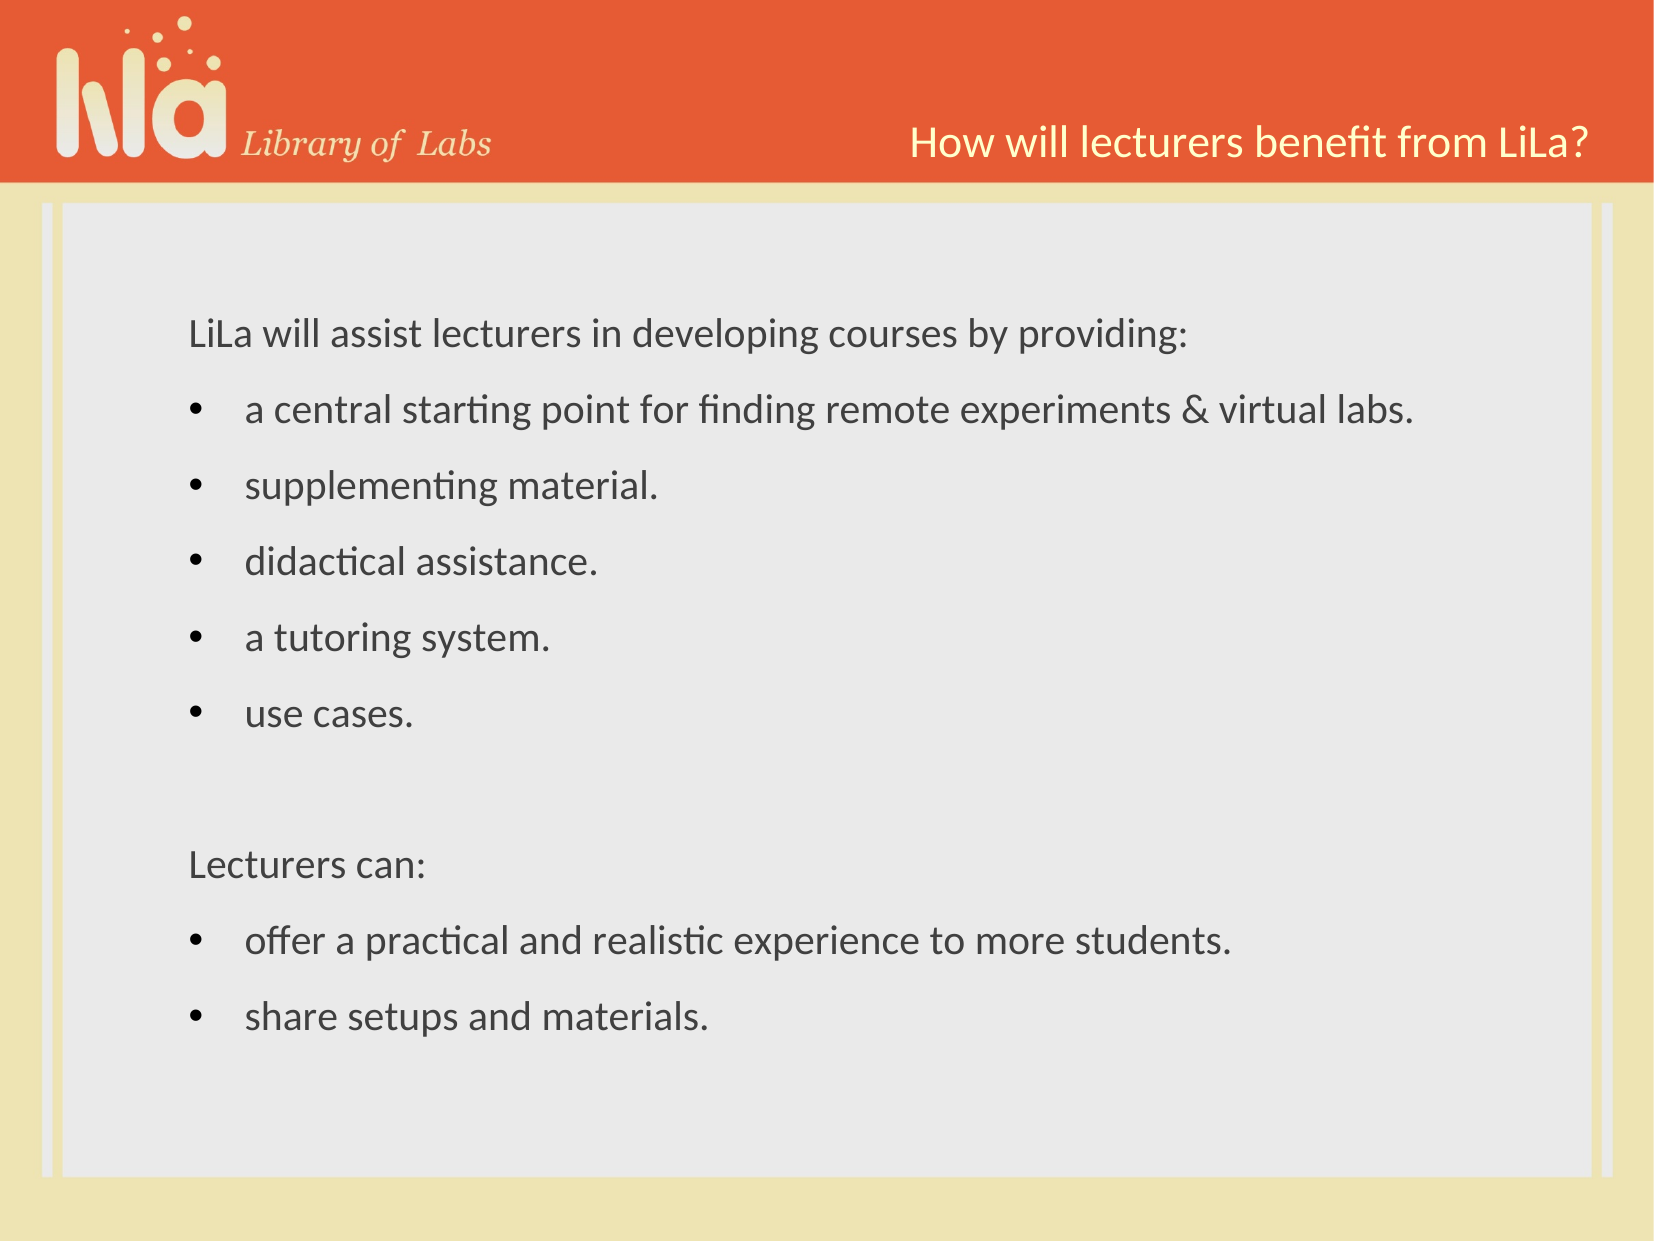

# How will lecturers benefit from LiLa?
LiLa will assist lecturers in developing courses by providing:
a central starting point for finding remote experiments & virtual labs.
supplementing material.
didactical assistance.
a tutoring system.
use cases.
Lecturers can:
offer a practical and realistic experience to more students.
share setups and materials.